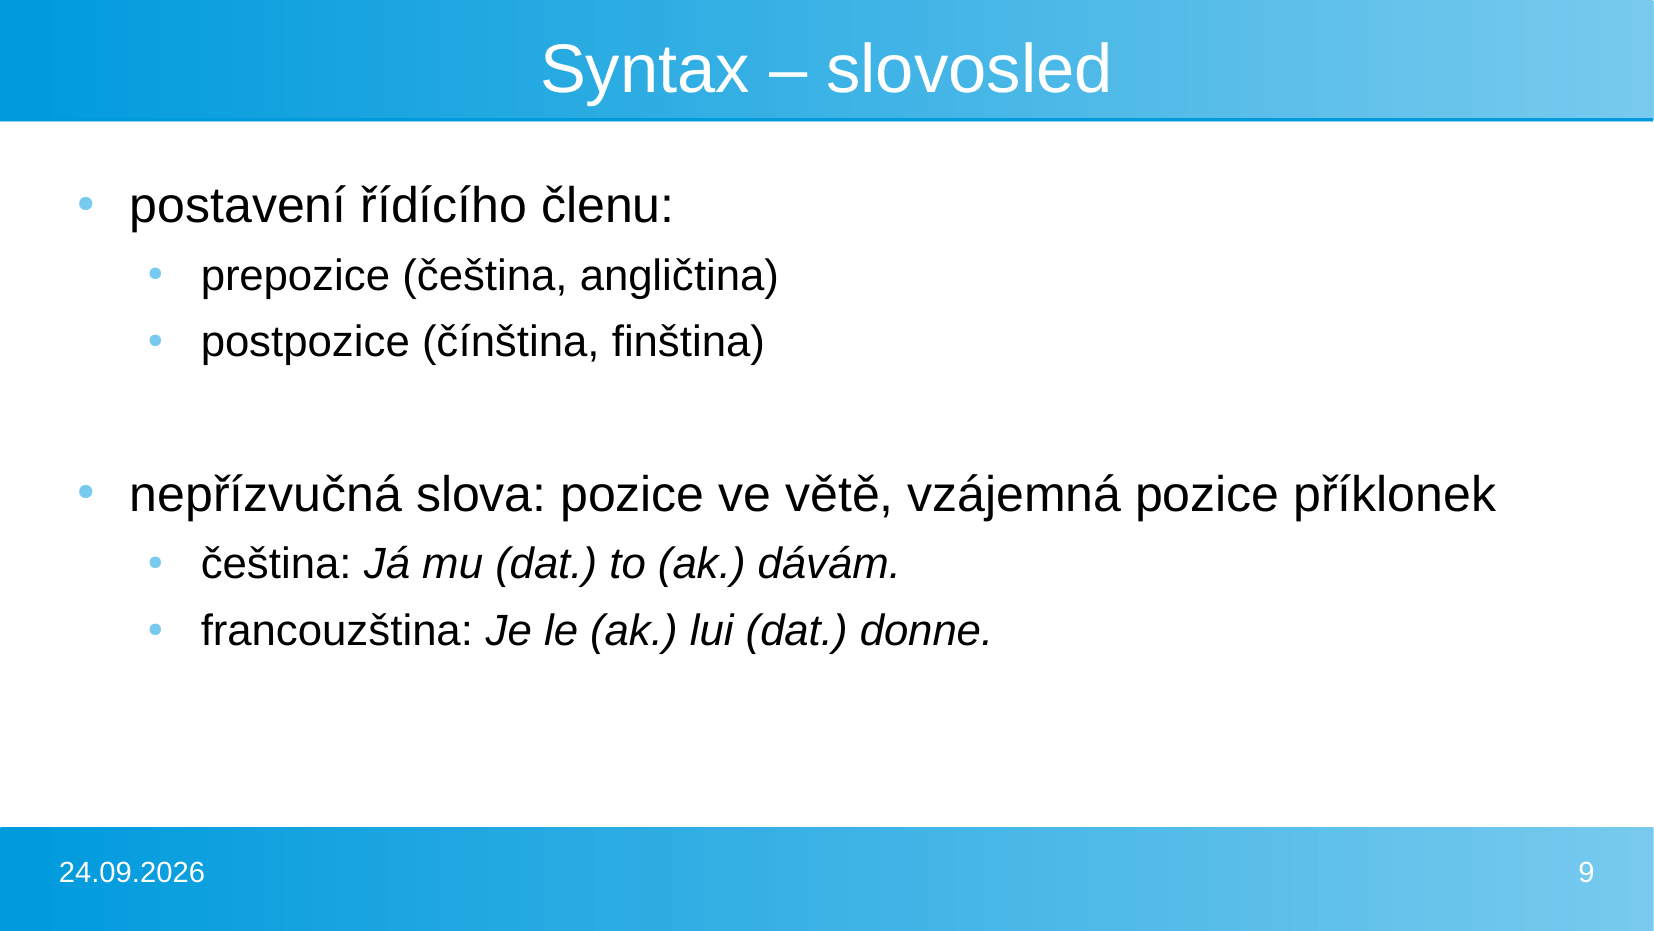

# Syntax – slovosled
postavení řídícího členu:
prepozice (čeština, angličtina)
postpozice (čínština, finština)
nepřízvučná slova: pozice ve větě, vzájemná pozice příklonek
čeština: Já mu (dat.) to (ak.) dávám.
francouzština: Je le (ak.) lui (dat.) donne.
9